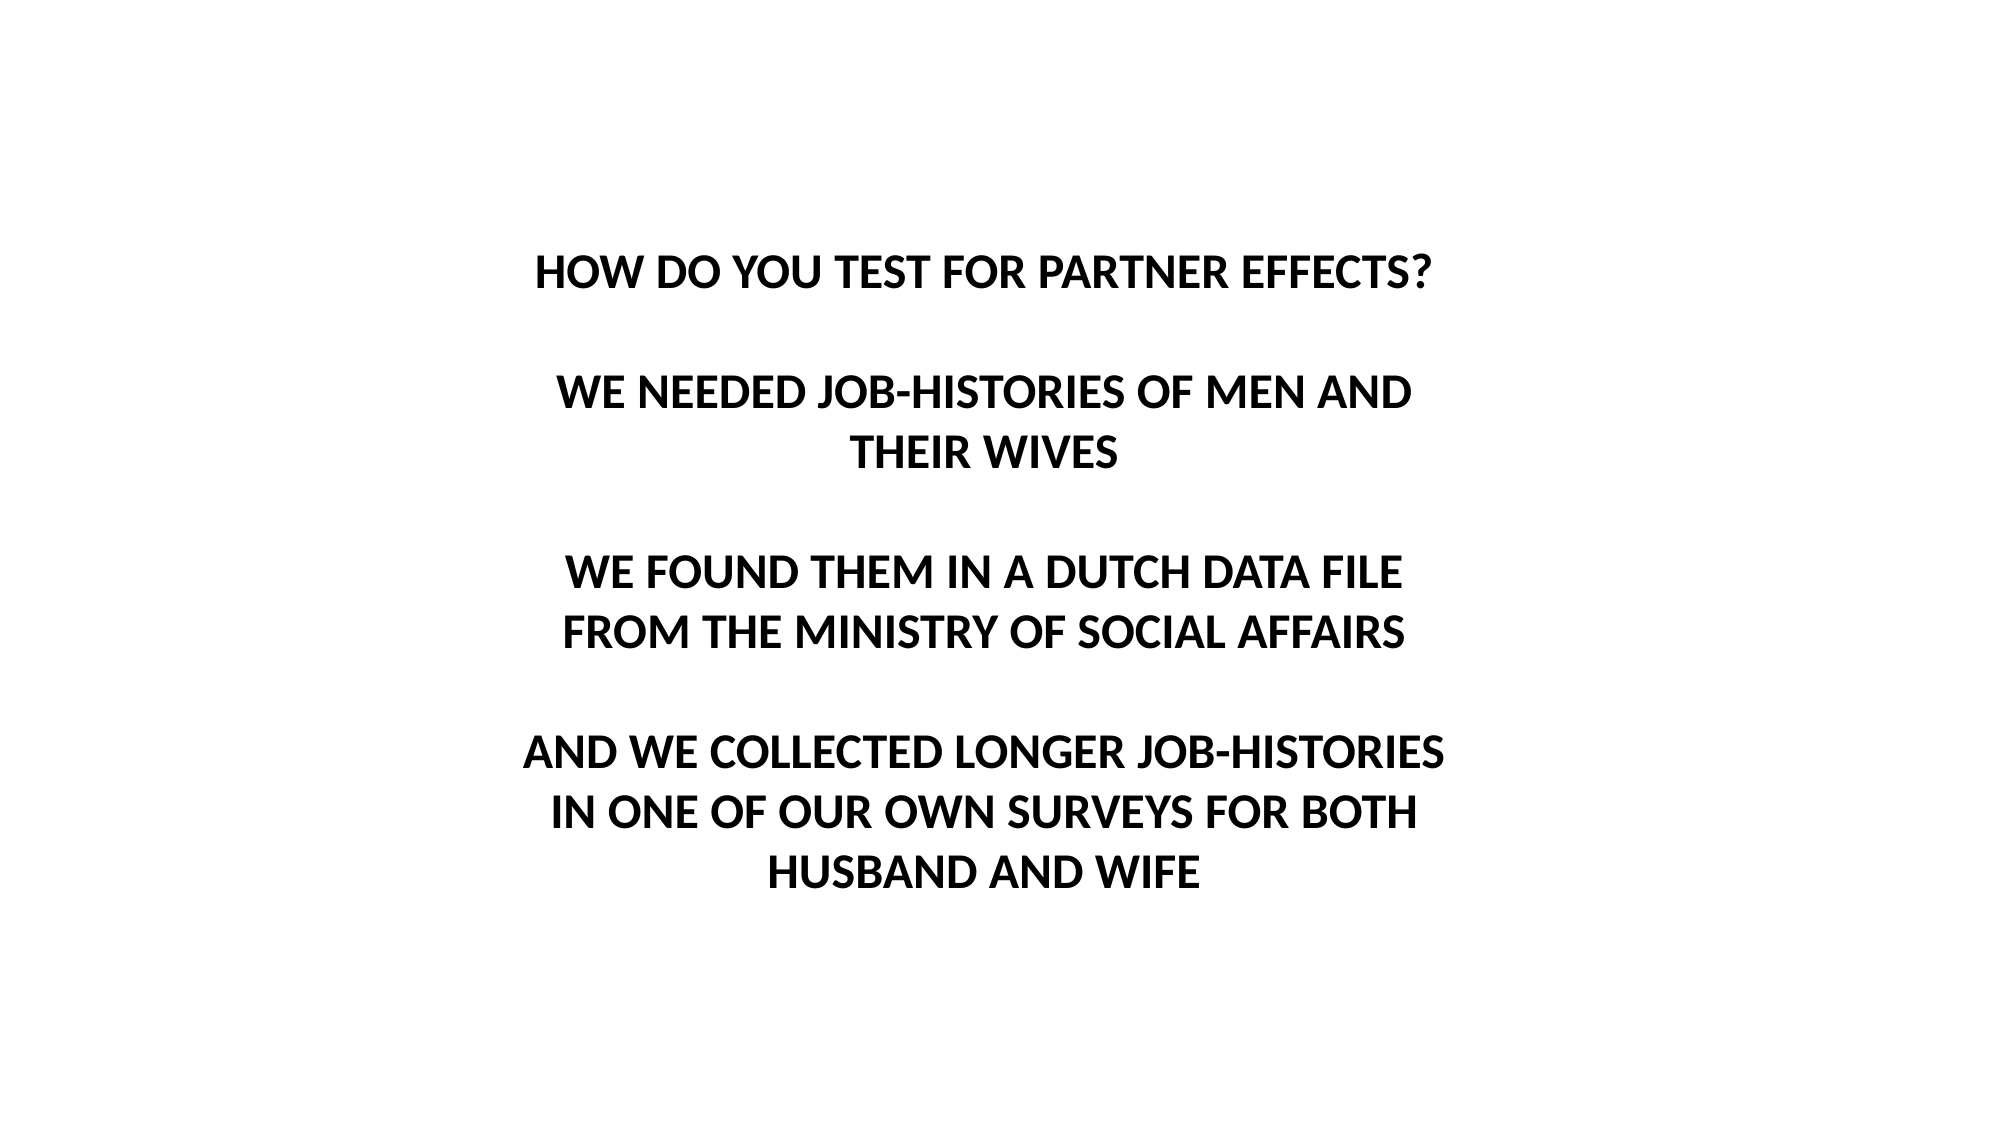

HOW DO YOU TEST FOR PARTNER EFFECTS?
WE NEEDED JOB-HISTORIES OF MEN AND THEIR WIVES
WE FOUND THEM IN A DUTCH DATA FILE FROM THE MINISTRY OF SOCIAL AFFAIRS
AND WE COLLECTED LONGER JOB-HISTORIES IN ONE OF OUR OWN SURVEYS FOR BOTH HUSBAND AND WIFE